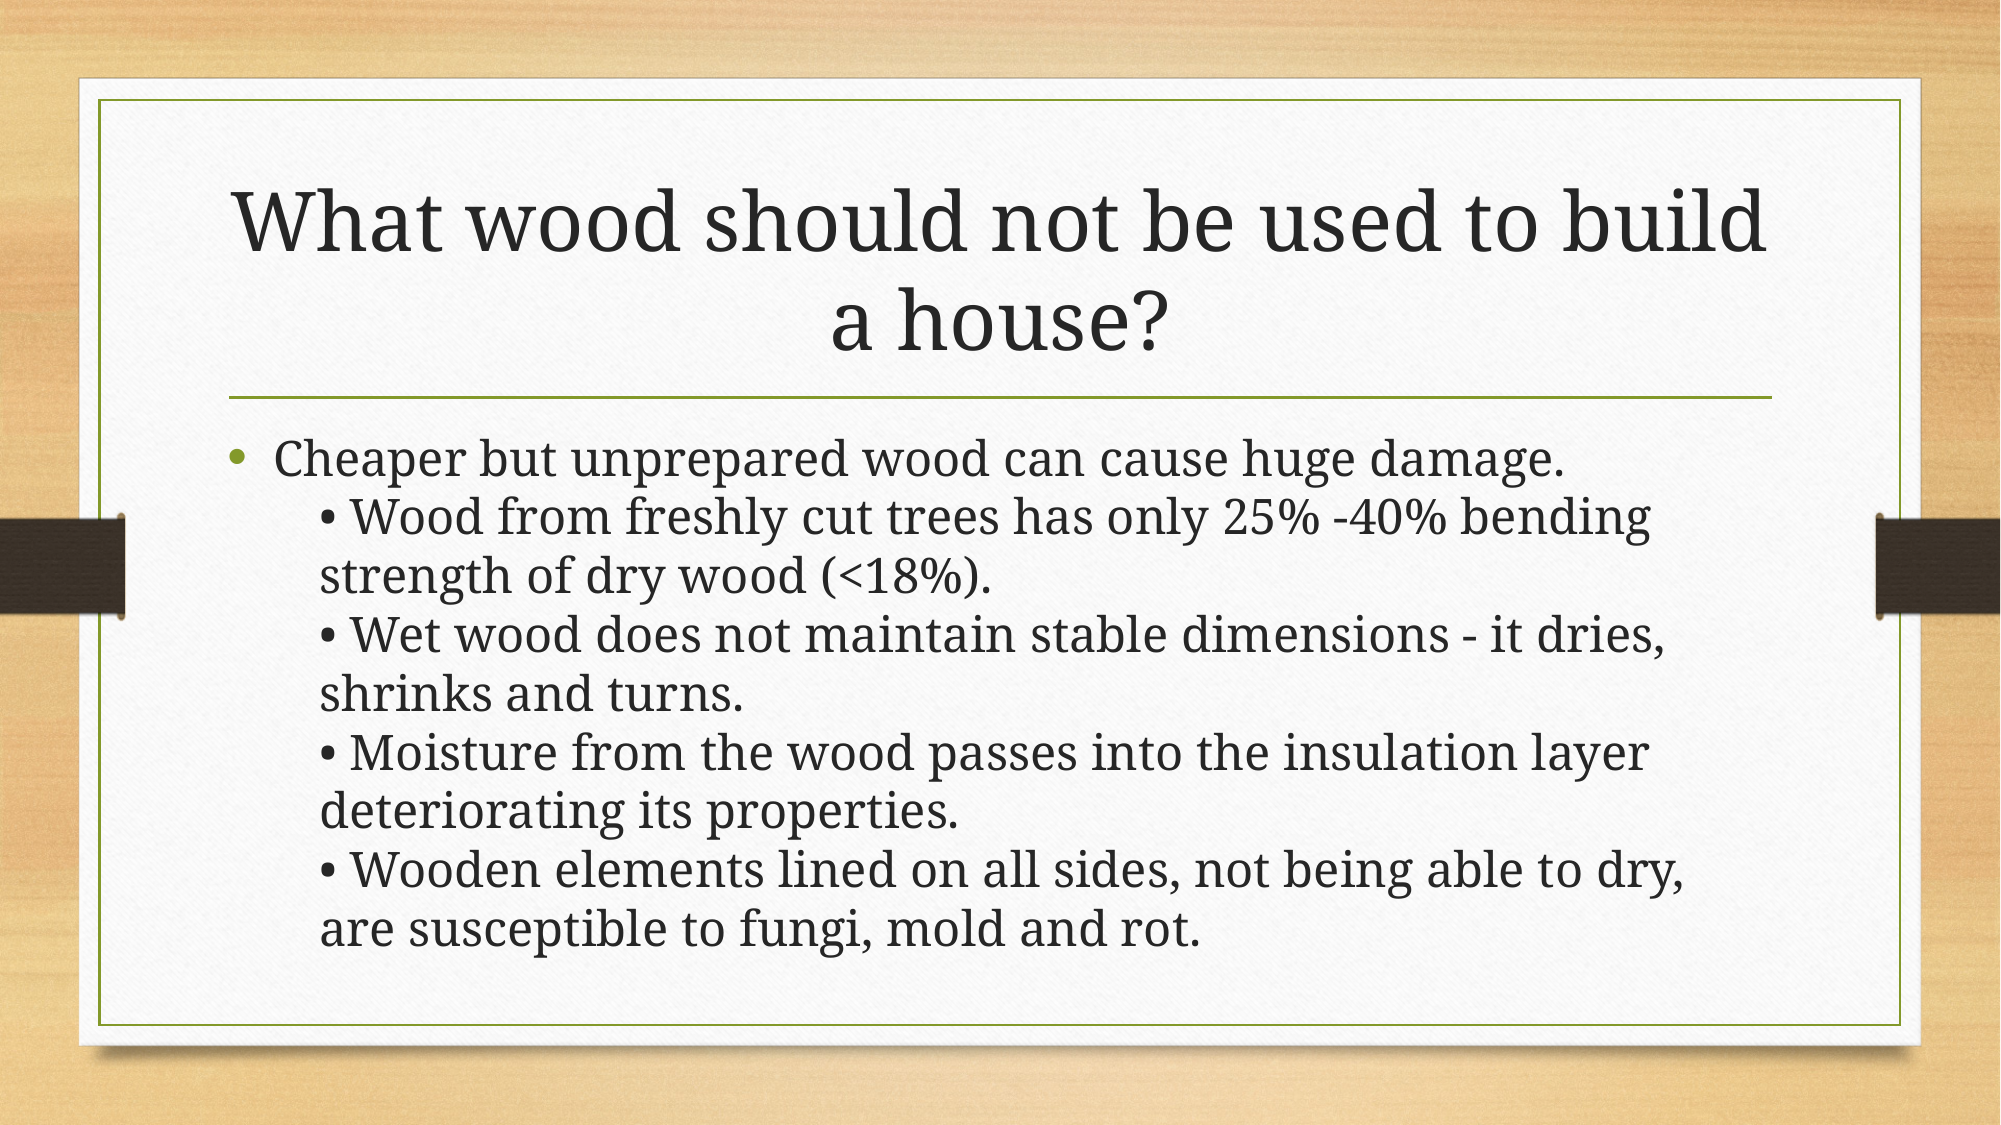

# What wood should not be used to build a house?
Cheaper but unprepared wood can cause huge damage.
• Wood from freshly cut trees has only 25% -40% bending strength of dry wood (<18%).
• Wet wood does not maintain stable dimensions - it dries, shrinks and turns.
• Moisture from the wood passes into the insulation layer deteriorating its properties.
• Wooden elements lined on all sides, not being able to dry, are susceptible to fungi, mold and rot.